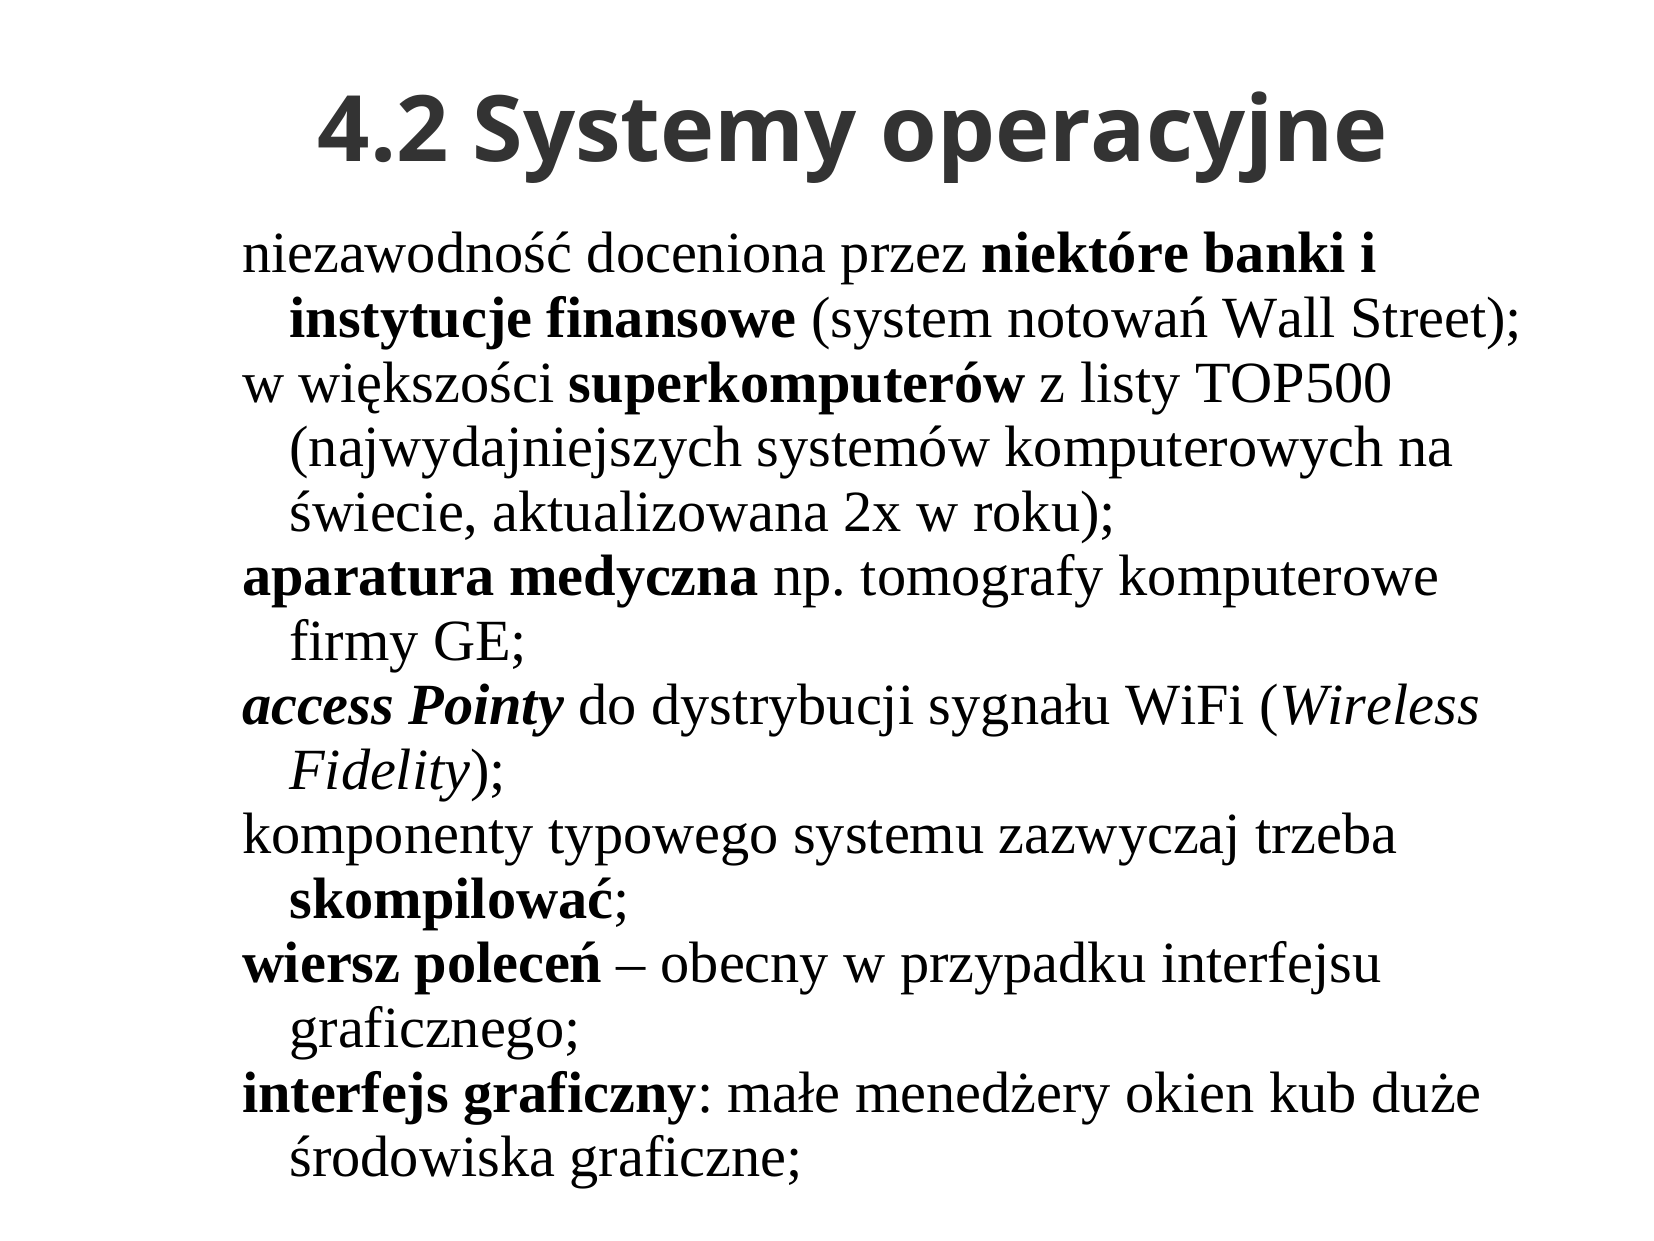

# 4.2 Systemy operacyjne
niezawodność doceniona przez niektóre banki i instytucje finansowe (system notowań Wall Street);
w większości superkomputerów z listy TOP500 (najwydajniejszych systemów komputerowych na świecie, aktualizowana 2x w roku);
aparatura medyczna np. tomografy komputerowe firmy GE;
access Pointy do dystrybucji sygnału WiFi (Wireless Fidelity);
komponenty typowego systemu zazwyczaj trzeba skompilować;
wiersz poleceń – obecny w przypadku interfejsu graficznego;
interfejs graficzny: małe menedżery okien kub duże środowiska graficzne;